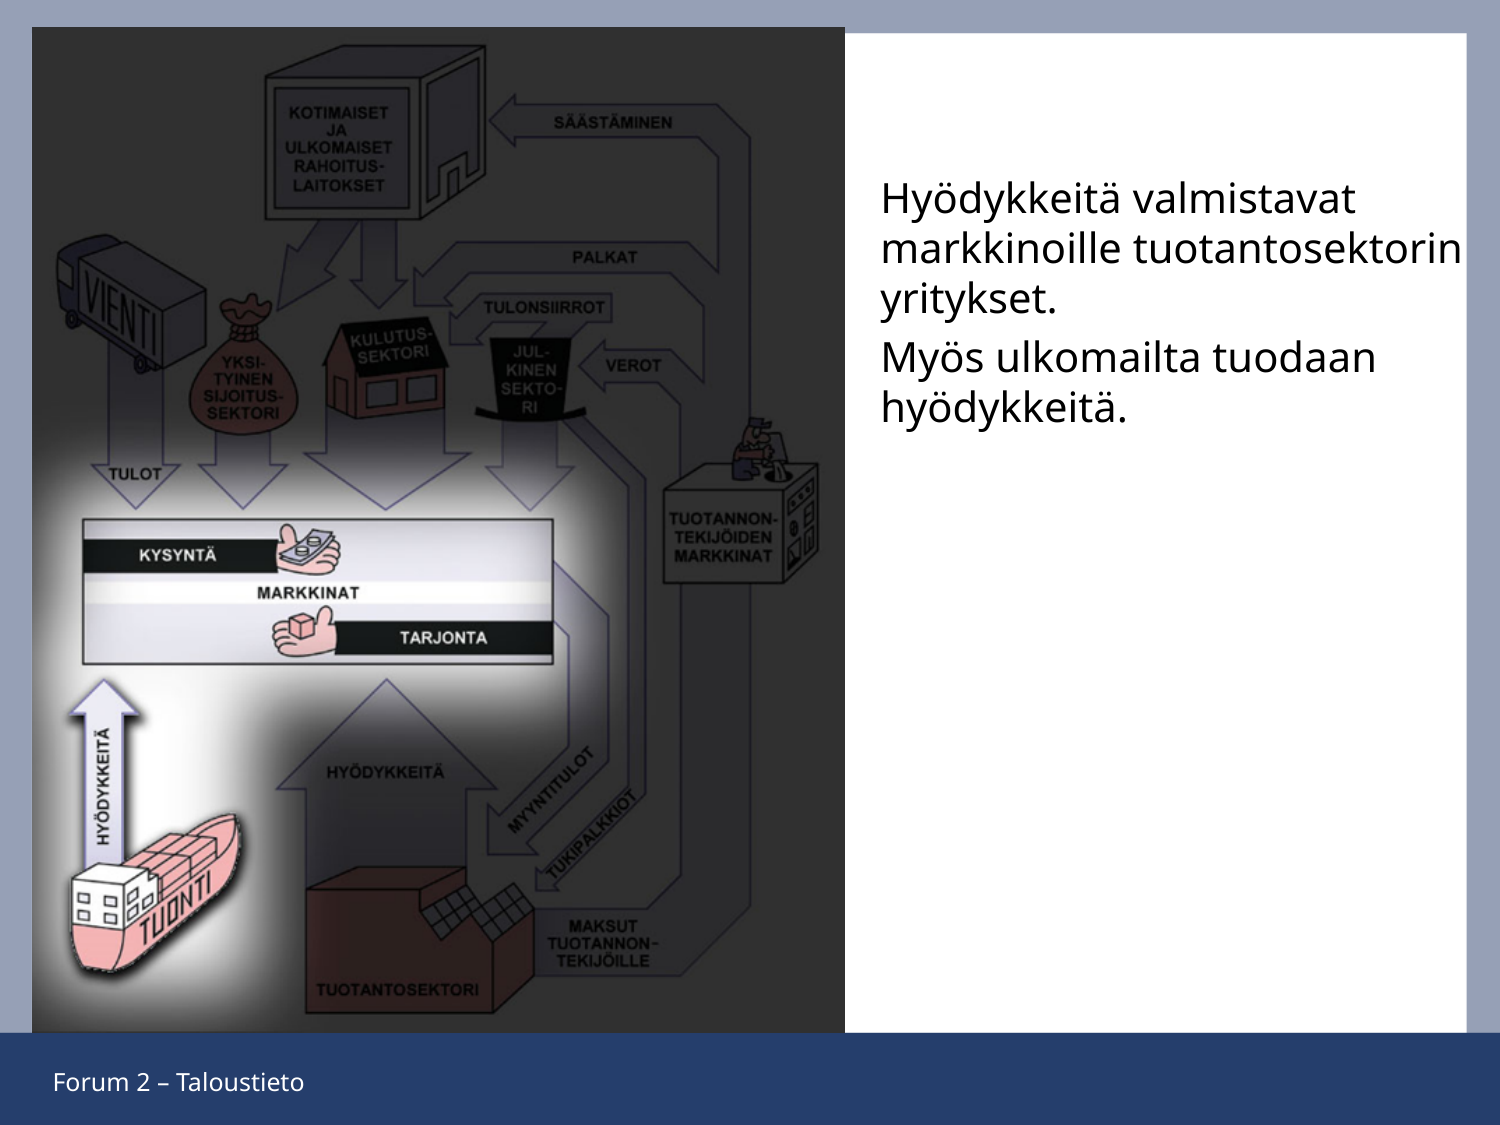

# Hyödykkeitä valmistavat markkinoille tuotantosektorin yritykset.
Myös ulkomailta tuodaan hyödykkeitä.